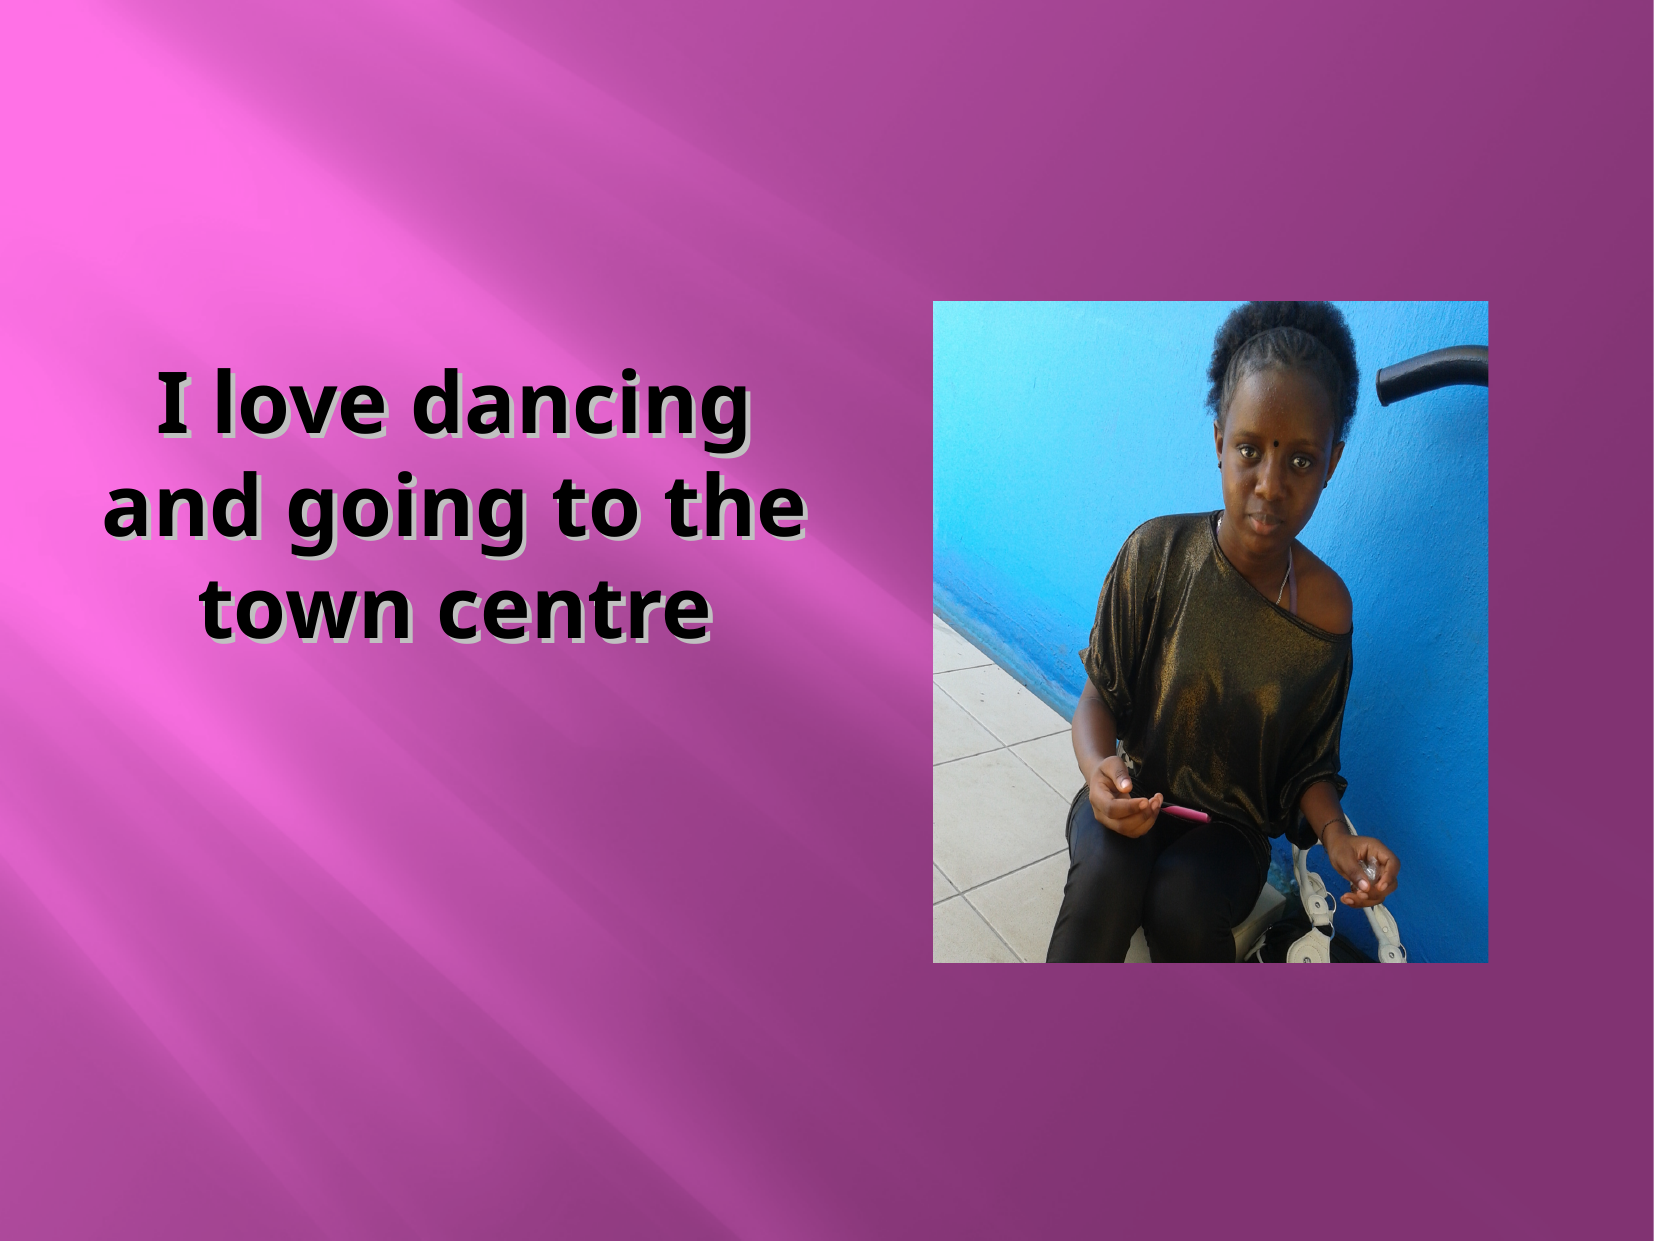

# I love dancing and going to the town centre